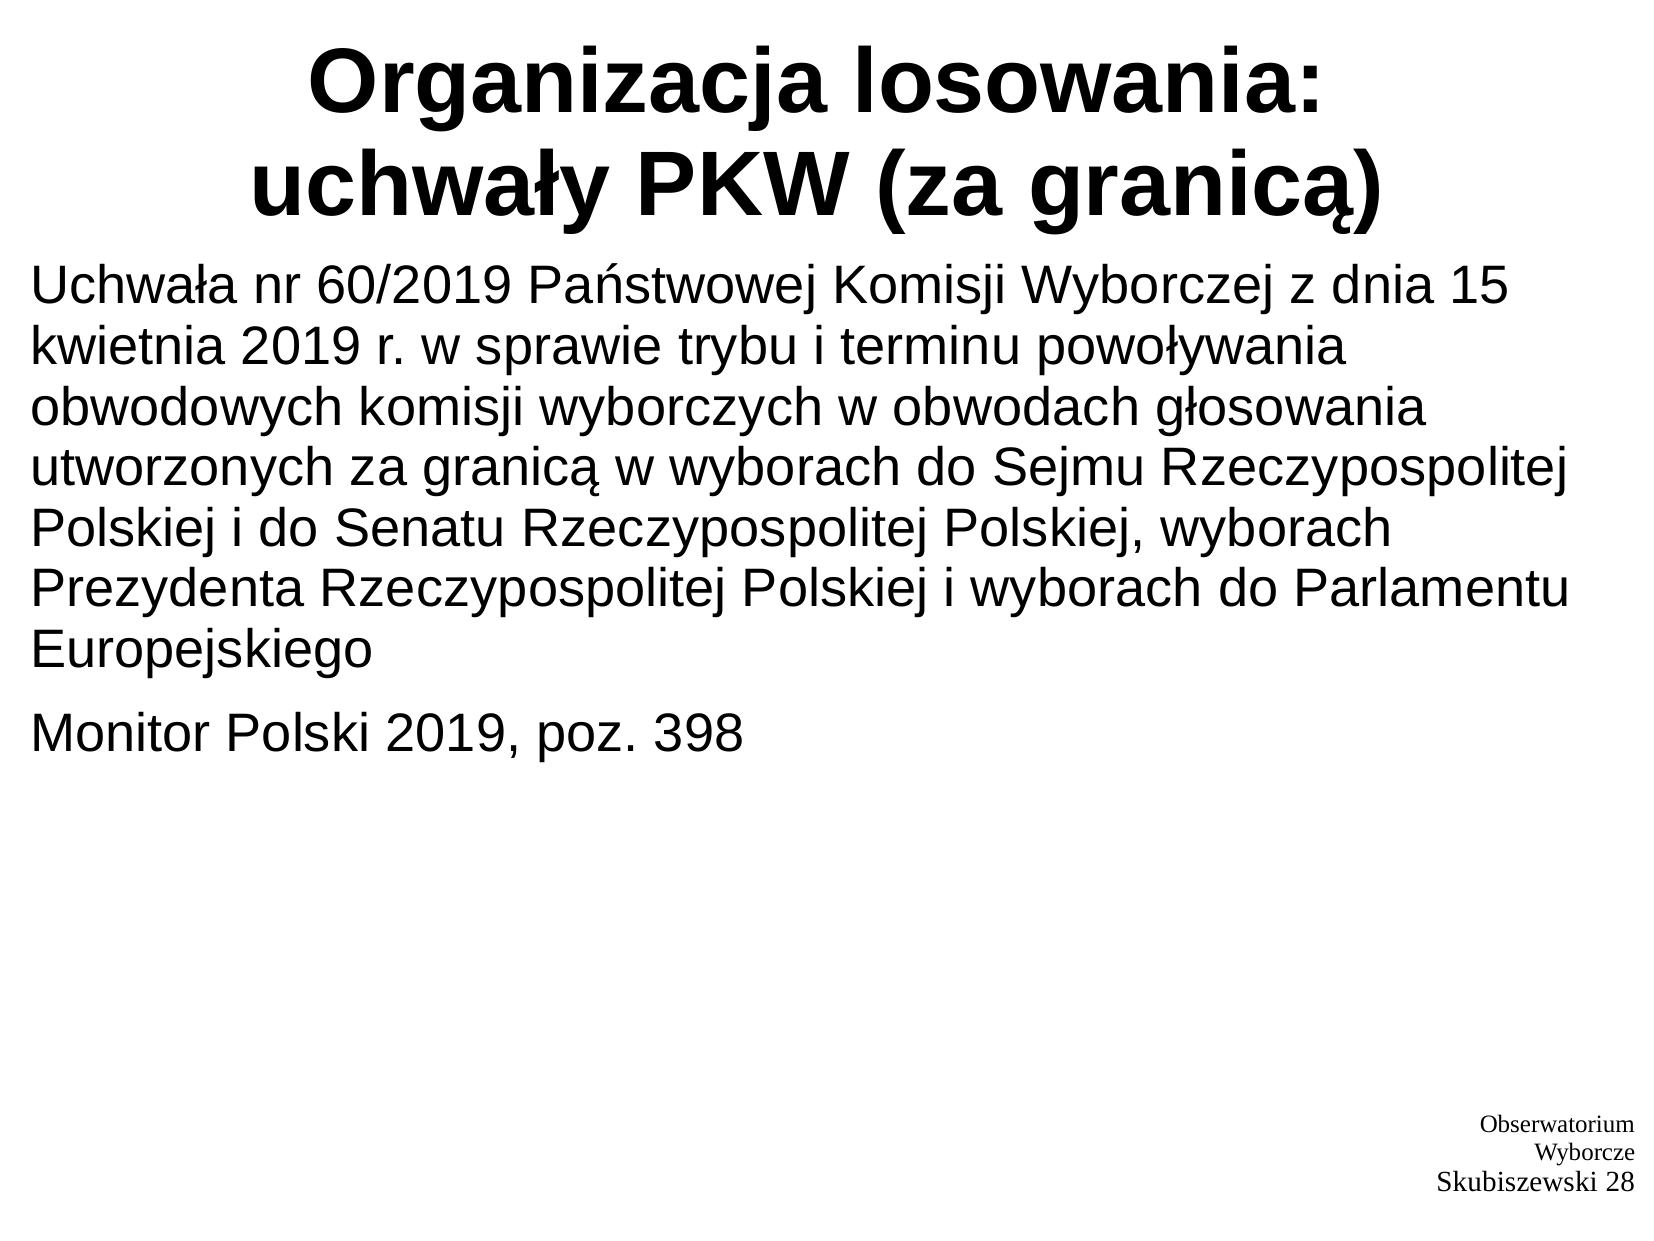

# Organizacja losowania: uchwały PKW (za granicą)
Uchwała nr 60/2019 Państwowej Komisji Wyborczej z dnia 15 kwietnia 2019 r. w sprawie trybu i terminu powoływania obwodowych komisji wyborczych w obwodach głosowania utworzonych za granicą w wyborach do Sejmu Rzeczypospolitej Polskiej i do Senatu Rzeczypospolitej Polskiej, wyborach Prezydenta Rzeczypospolitej Polskiej i wyborach do Parlamentu Europejskiego
Monitor Polski 2019, poz. 398
28